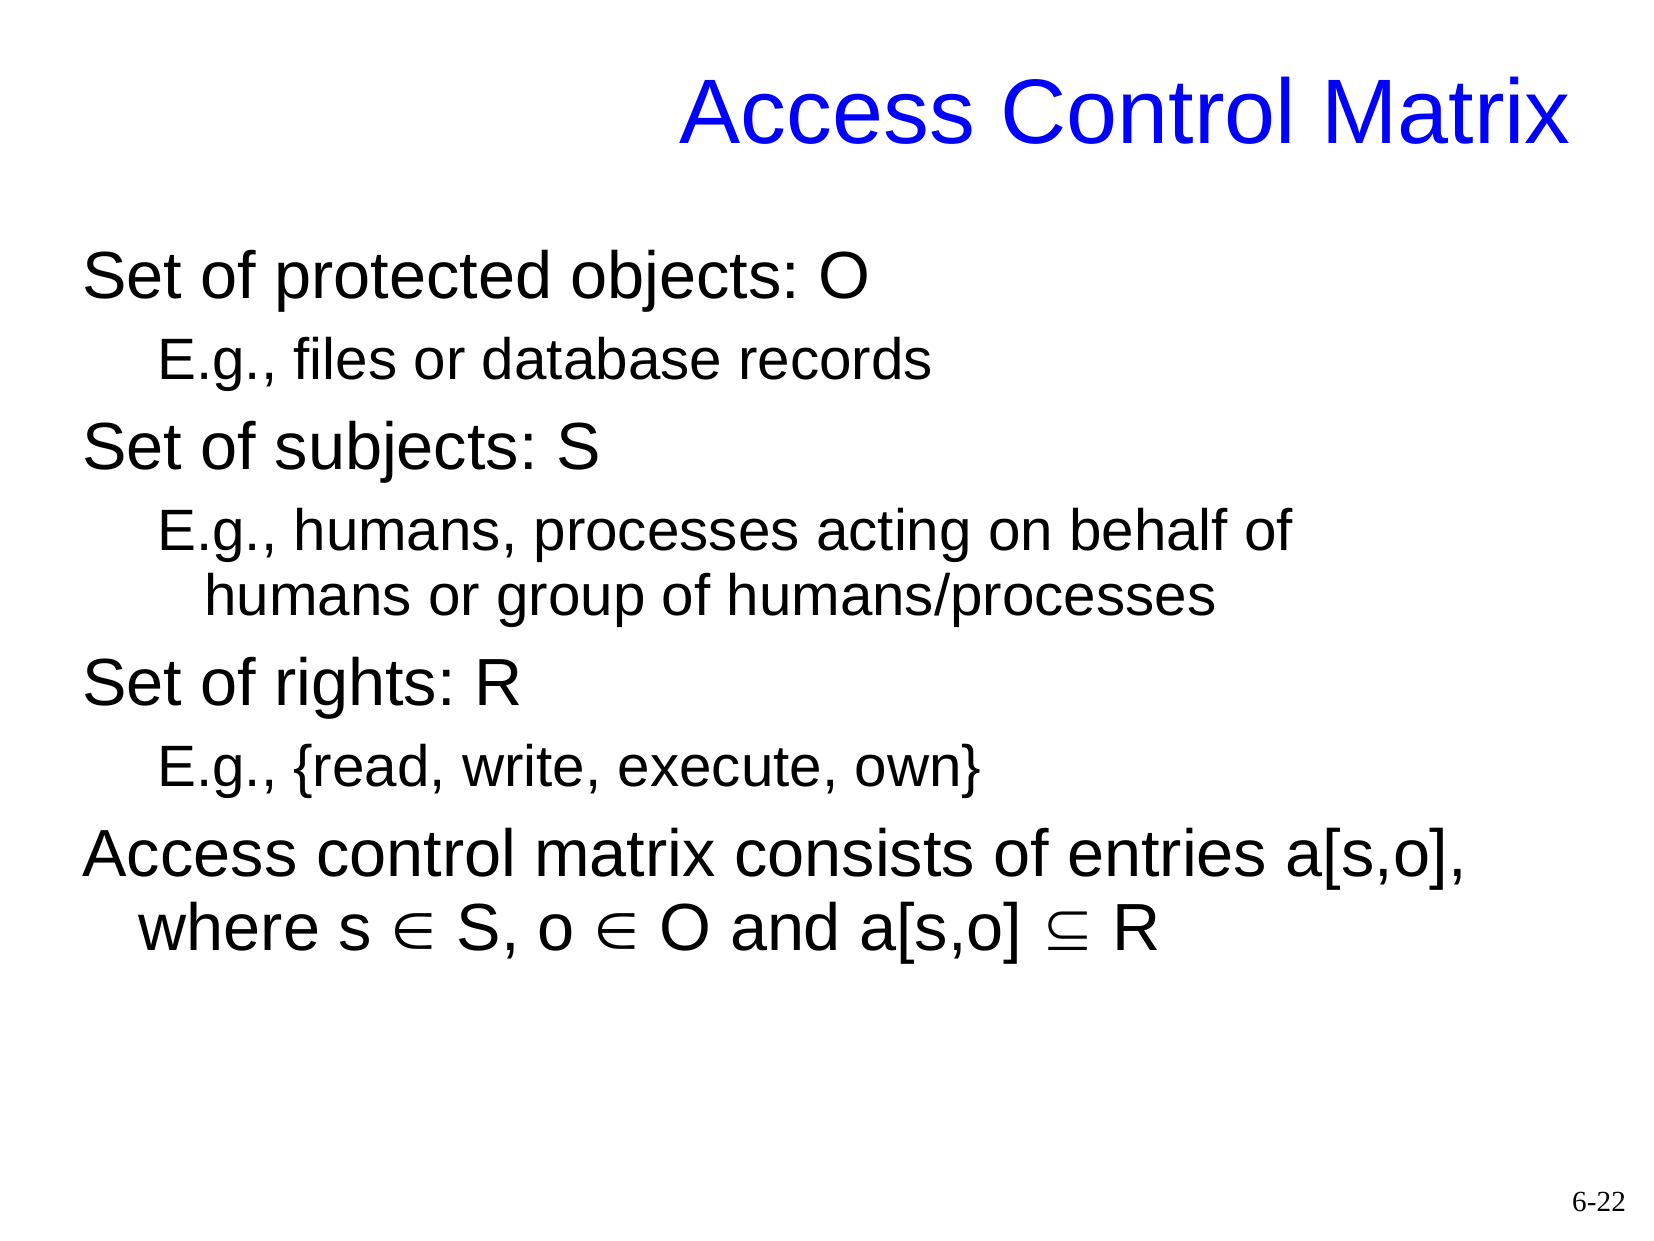

# Access Control Matrix
Set of protected objects: O
E.g., files or database records
Set of subjects: S
E.g., humans, processes acting on behalf of humans or group of humans/processes
Set of rights: R
E.g., {read, write, execute, own}
Access control matrix consists of entries a[s,o], where s  S, o  O and a[s,o]  R